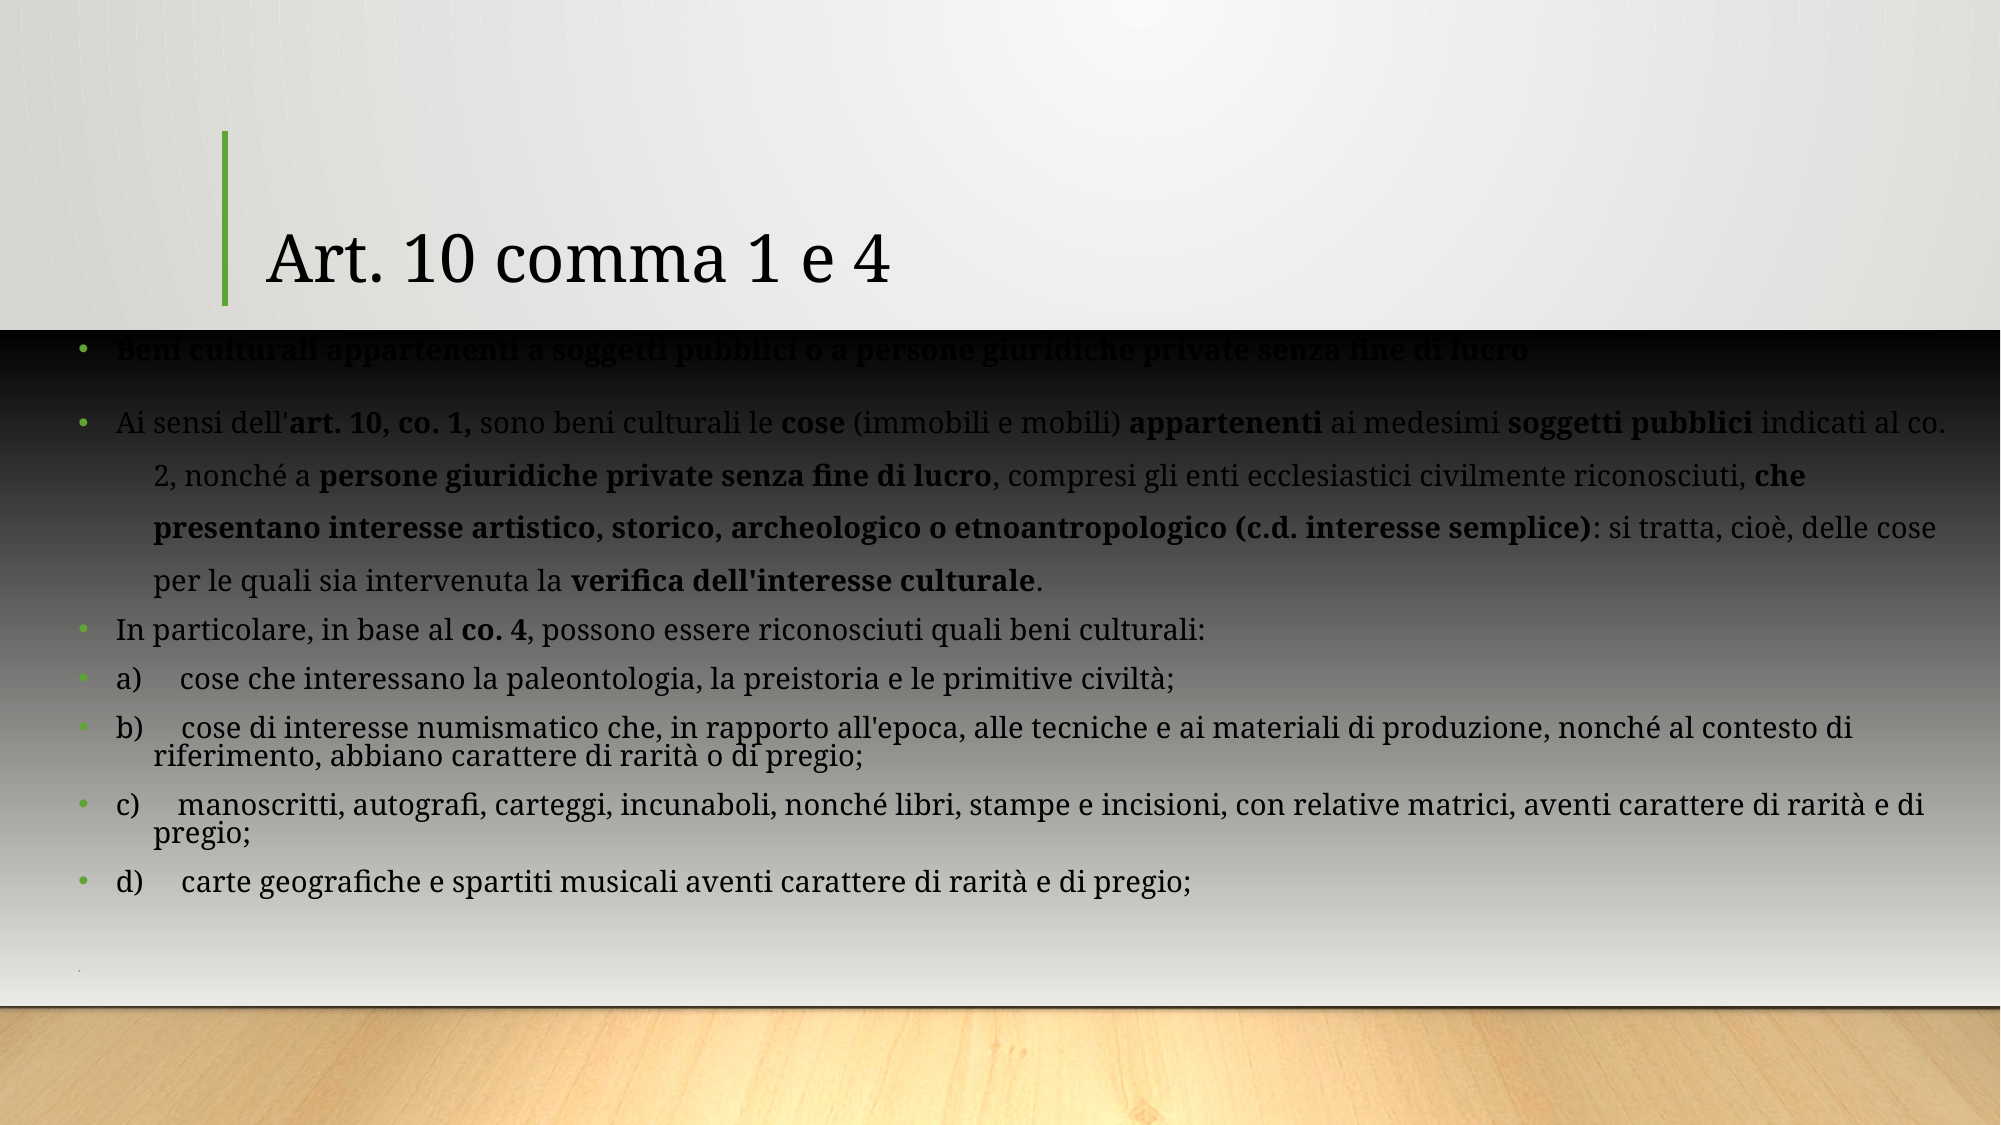

# Art. 10 comma 1 e 4
Beni culturali appartenenti a soggetti pubblici o a persone giuridiche private senza fine di lucro
Ai sensi dell'art. 10, co. 1, sono beni culturali le cose (immobili e mobili) appartenenti ai medesimi soggetti pubblici indicati al co. 2, nonché a persone giuridiche private senza fine di lucro, compresi gli enti ecclesiastici civilmente riconosciuti, che presentano interesse artistico, storico, archeologico o etnoantropologico (c.d. interesse semplice): si tratta, cioè, delle cose per le quali sia intervenuta la verifica dell'interesse culturale.
In particolare, in base al co. 4, possono essere riconosciuti quali beni culturali:
a)     cose che interessano la paleontologia, la preistoria e le primitive civiltà;
b)     cose di interesse numismatico che, in rapporto all'epoca, alle tecniche e ai materiali di produzione, nonché al contesto di riferimento, abbiano carattere di rarità o di pregio;
c)     manoscritti, autografi, carteggi, incunaboli, nonché libri, stampe e incisioni, con relative matrici, aventi carattere di rarità e di pregio;
d)     carte geografiche e spartiti musicali aventi carattere di rarità e di pregio;